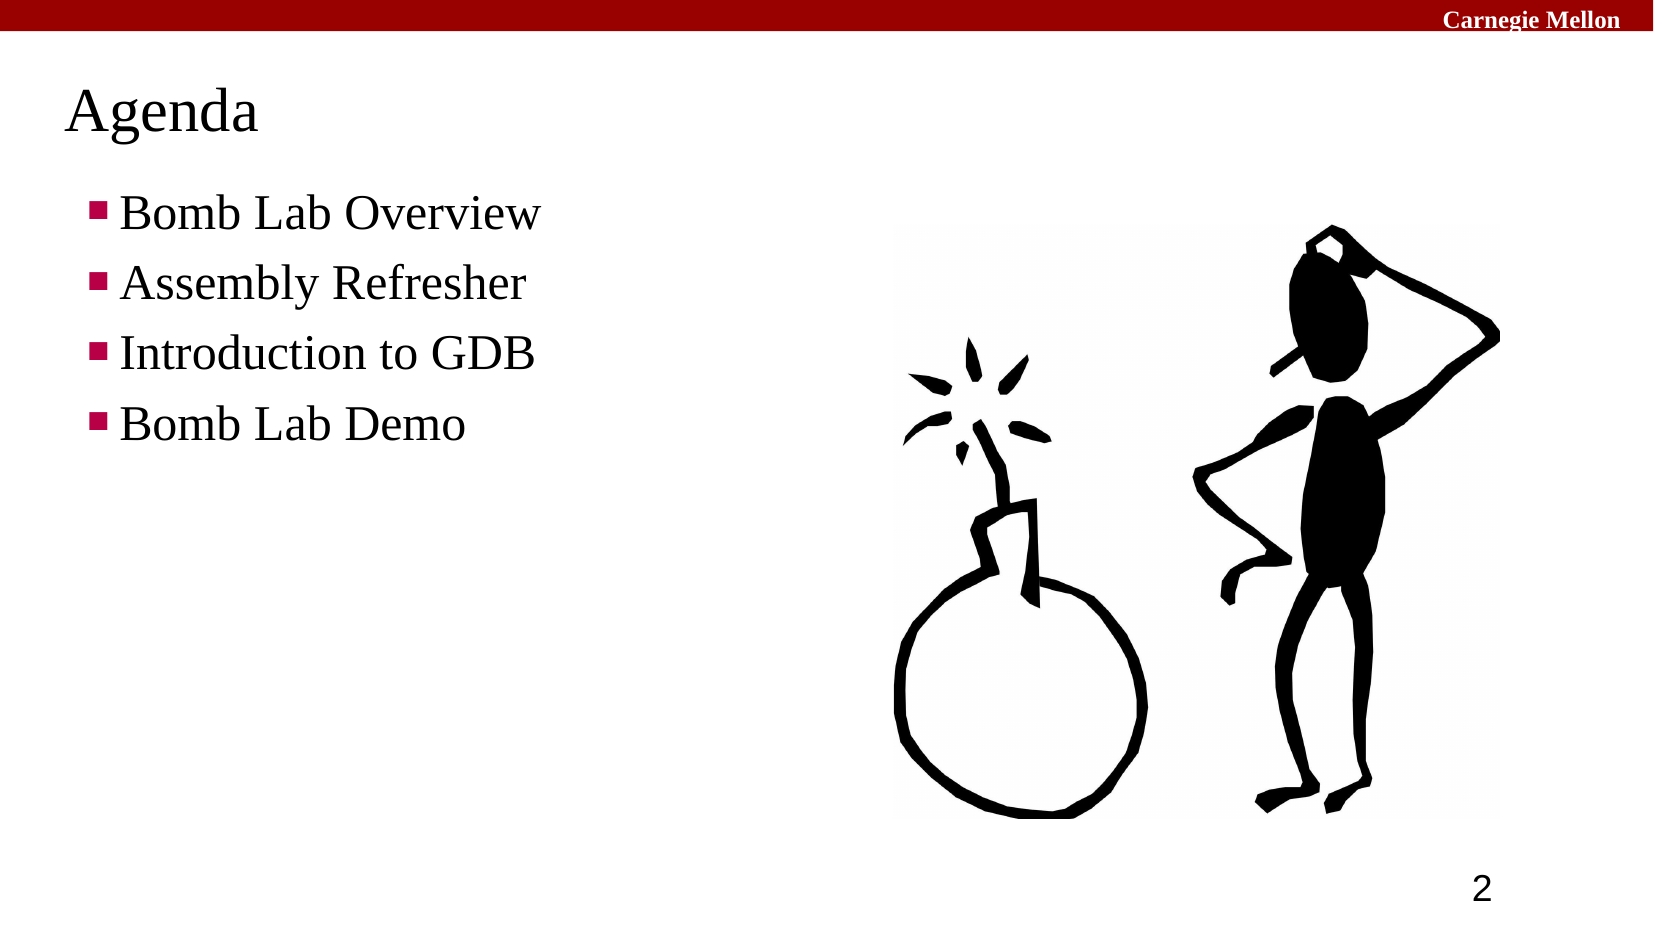

# Agenda
Bomb Lab Overview
Assembly Refresher
Introduction to GDB
Bomb Lab Demo